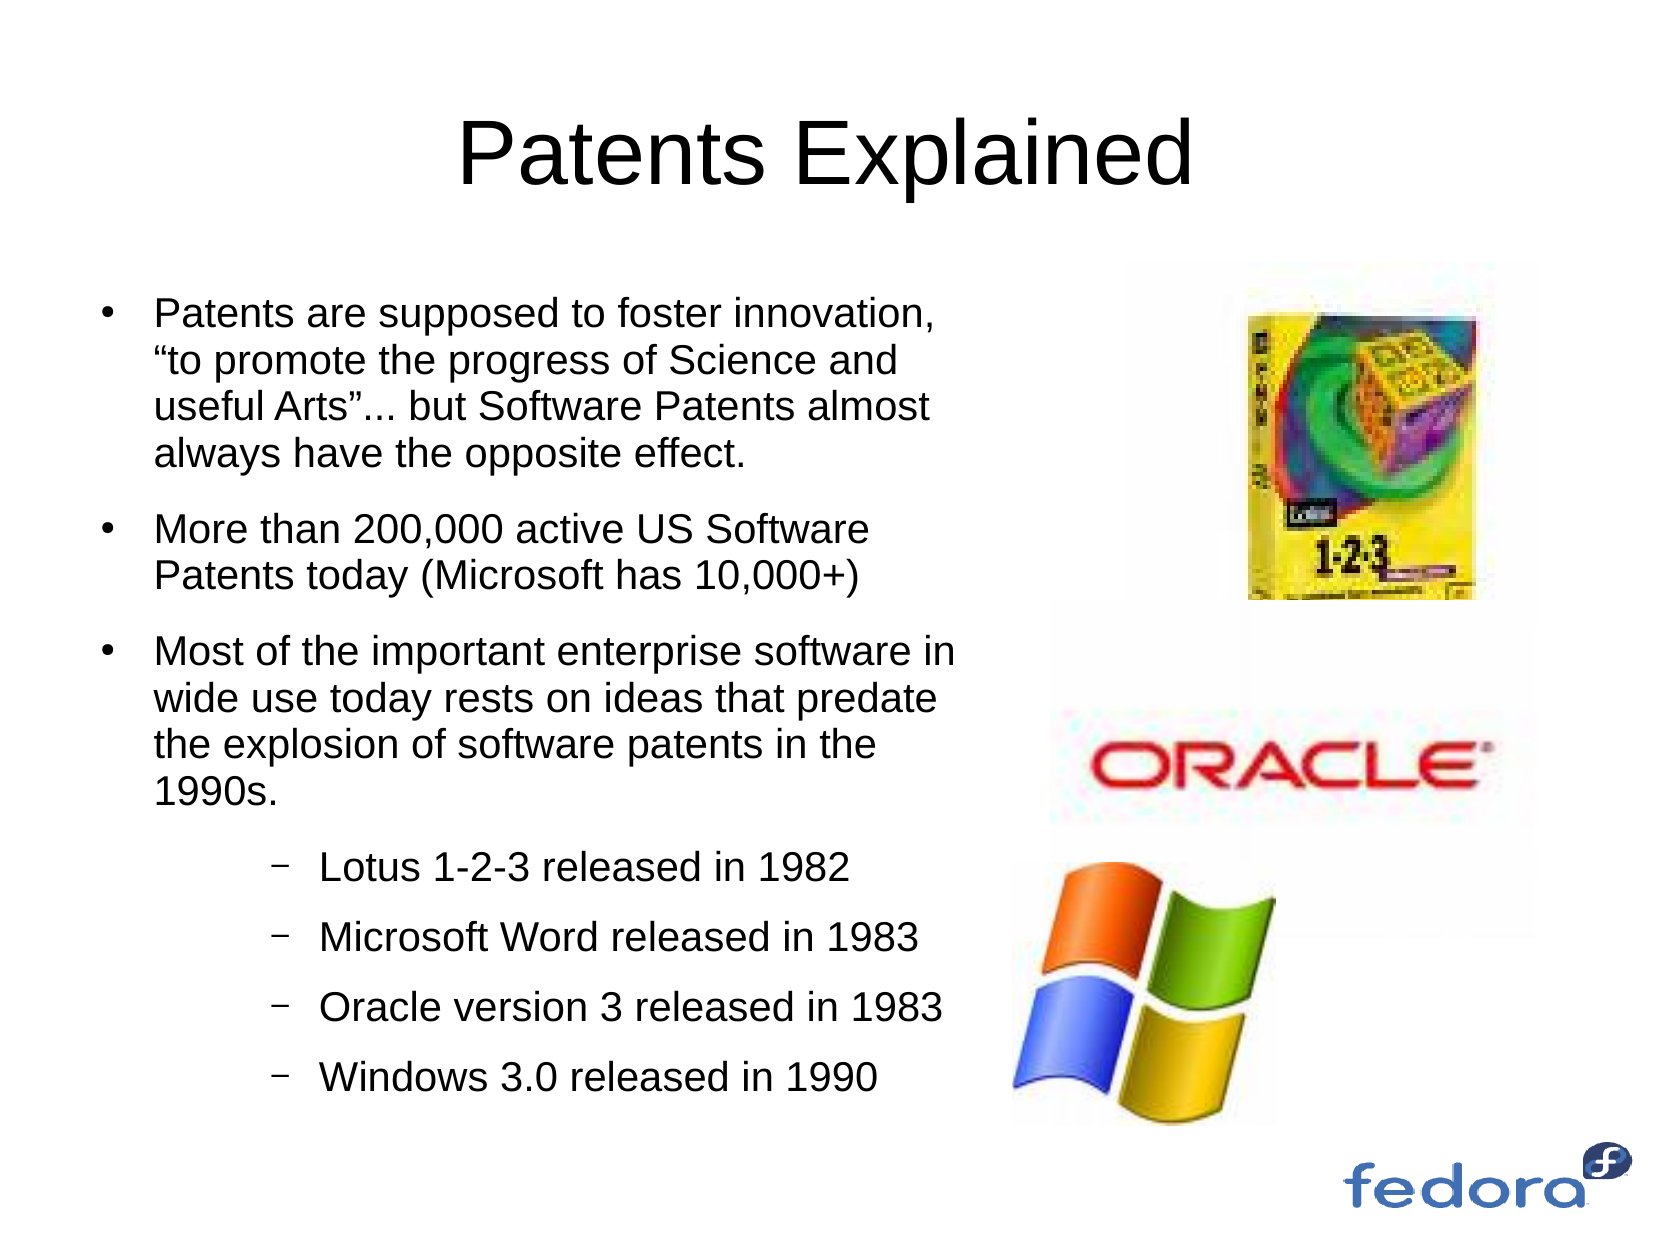

# Patents Explained
Patents are supposed to foster innovation, “to promote the progress of Science and useful Arts”... but Software Patents almost always have the opposite effect.
More than 200,000 active US Software Patents today (Microsoft has 10,000+)
Most of the important enterprise software in wide use today rests on ideas that predate the explosion of software patents in the 1990s.
Lotus 1-2-3 released in 1982
Microsoft Word released in 1983
Oracle version 3 released in 1983
Windows 3.0 released in 1990